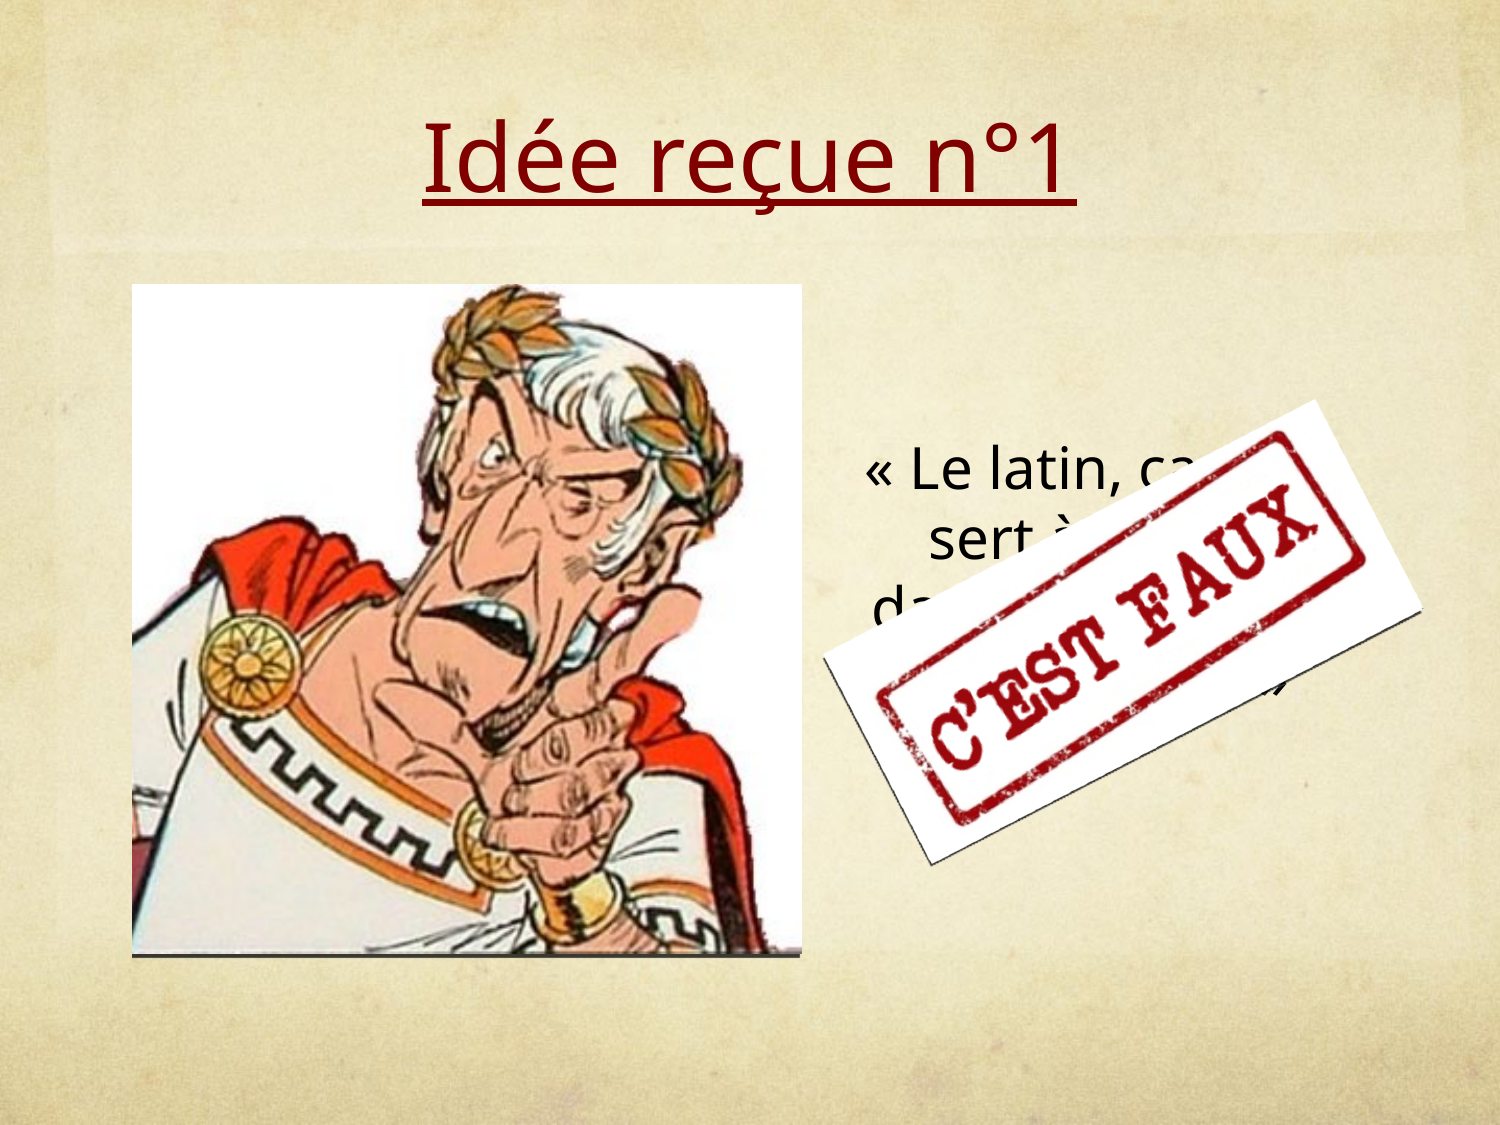

# Idée reçue n°1
« Le latin, ça ne sert à rien
dans le monde d’aujourd’hui ! »